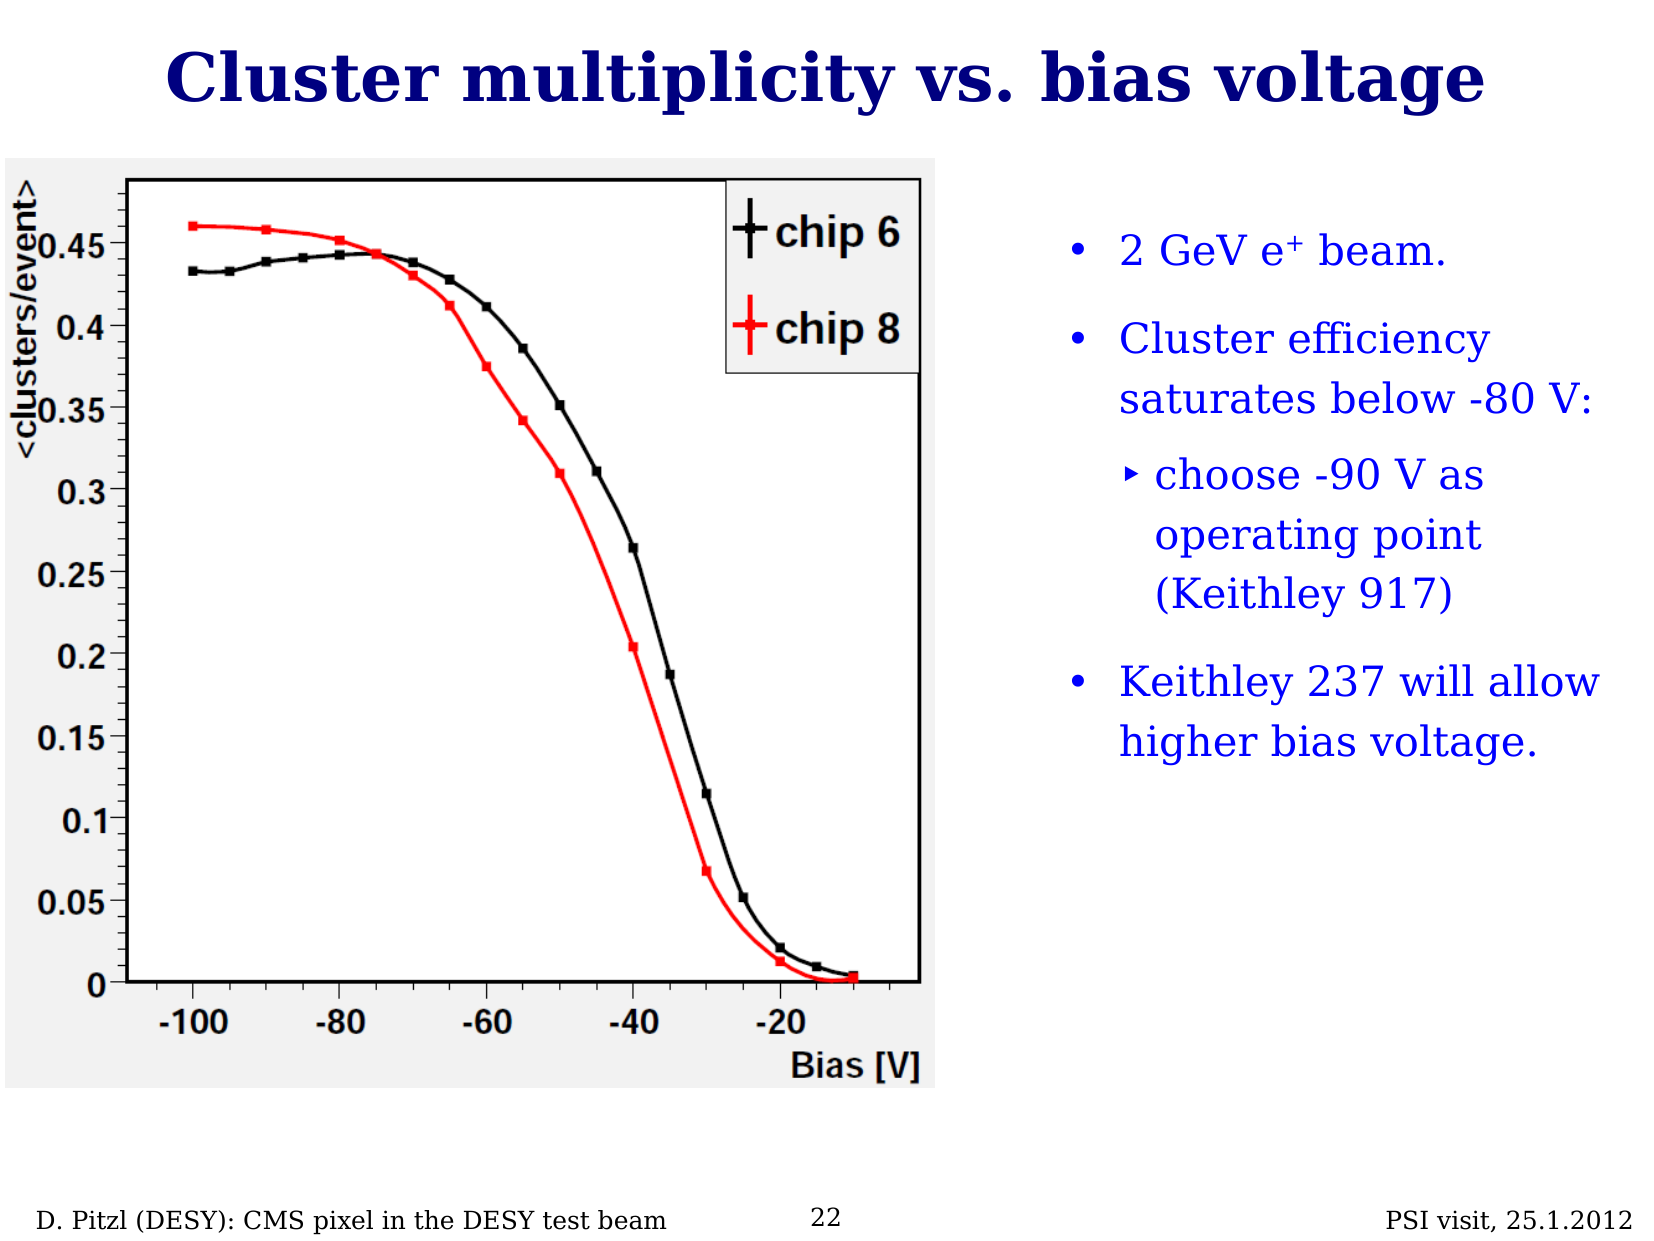

# Cluster multiplicity vs. bias voltage
2 GeV e+ beam.
Cluster efficiency saturates below -80 V:
choose -90 V as operating point (Keithley 917)
Keithley 237 will allow higher bias voltage.